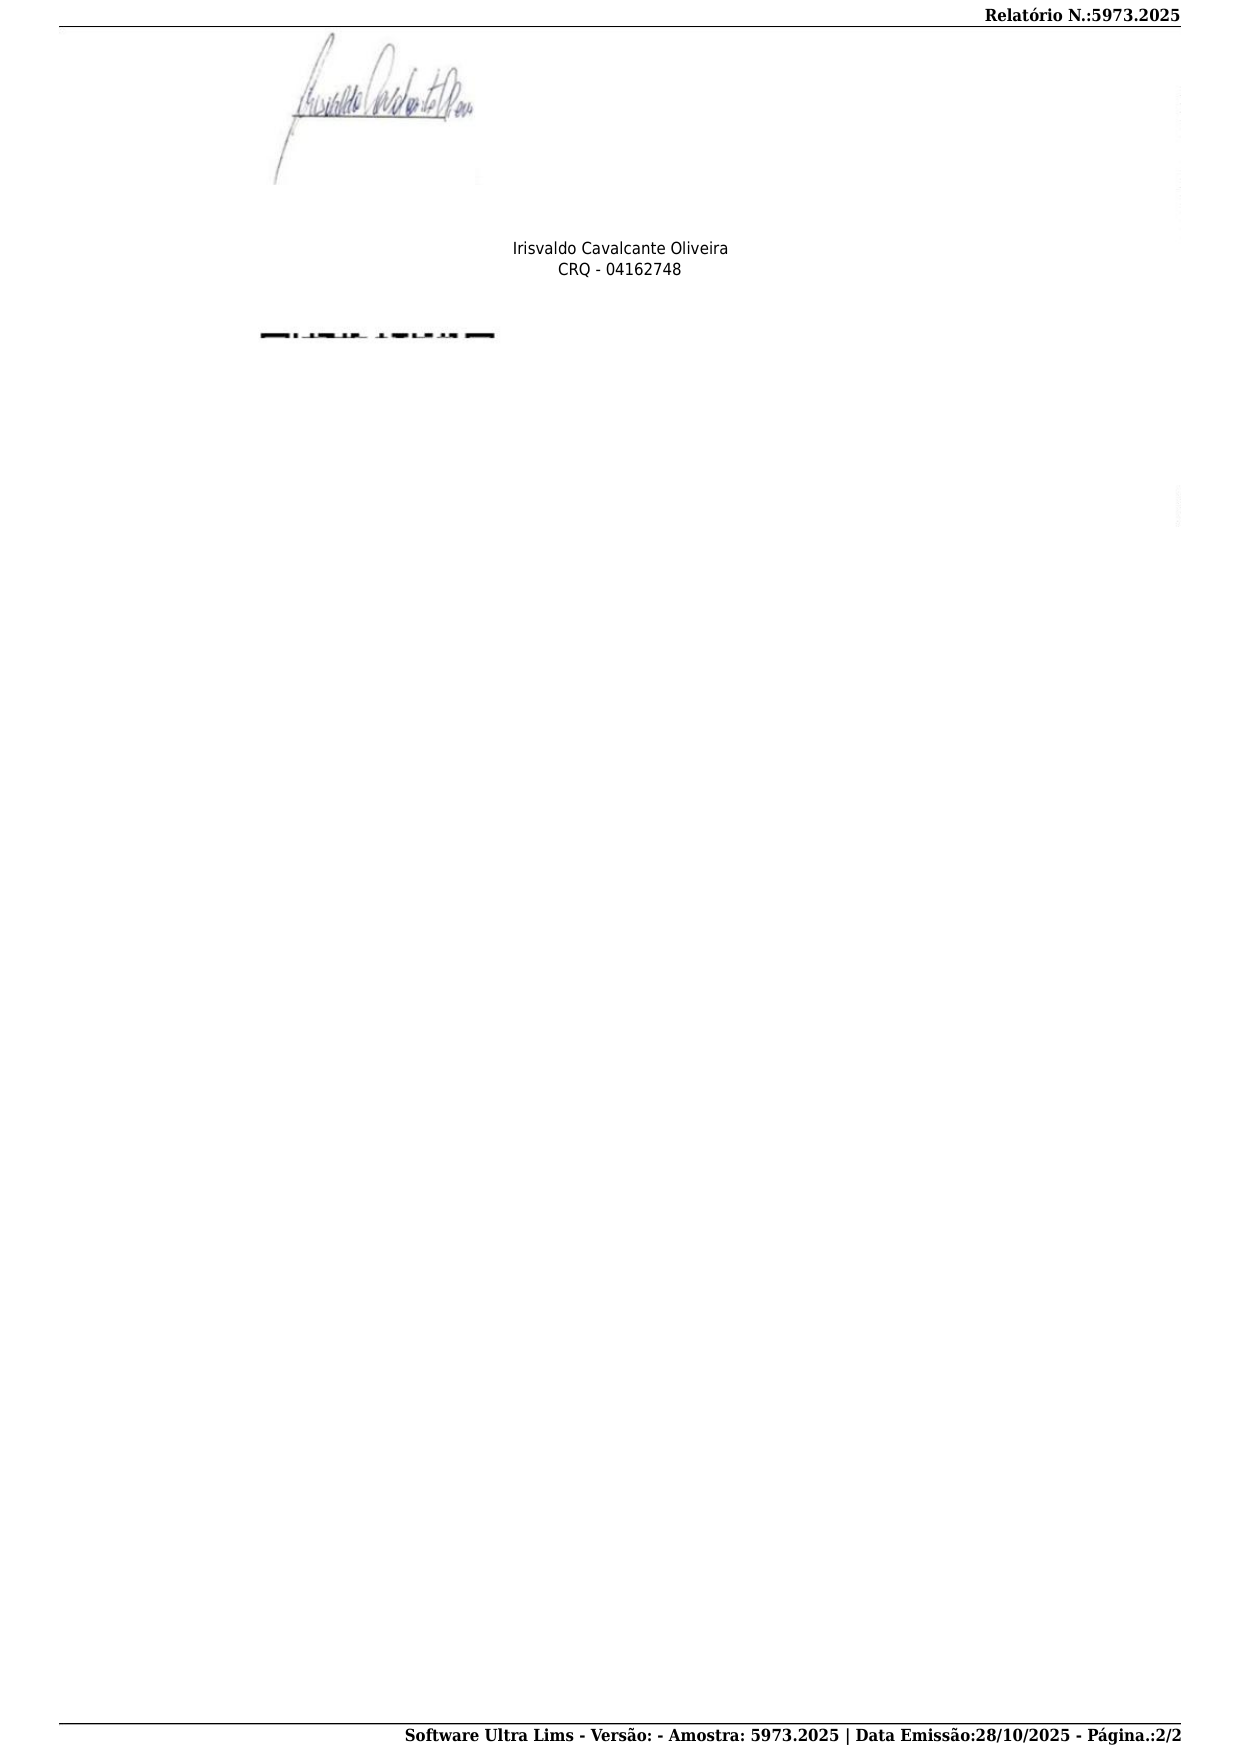

Relatório N.:5973.2025
Irisvaldo Cavalcante Oliveira
CRQ - 04162748
Software Ultra Lims - Versão: - Amostra: 5973.2025 | Data Emissão:28/10/2025 - Página.:2/2